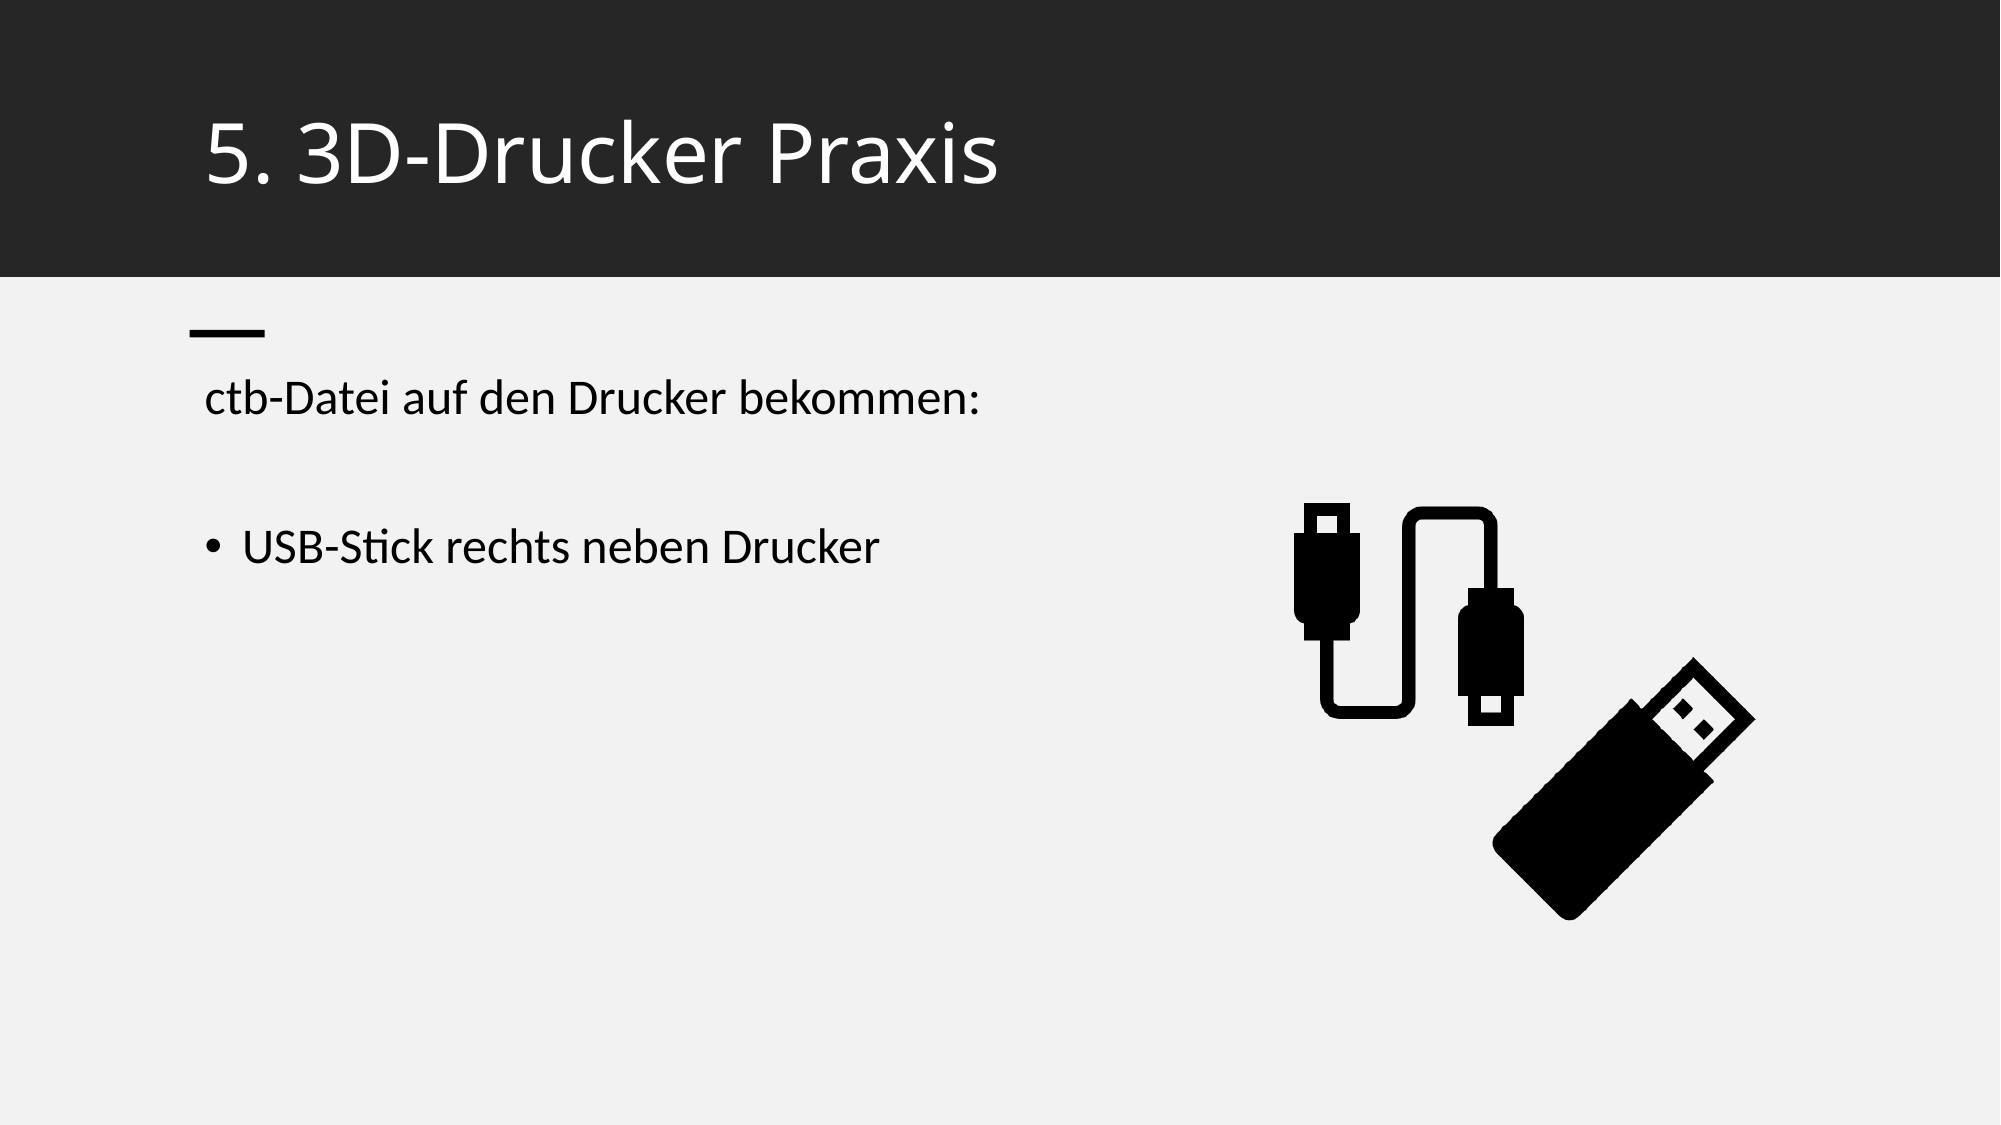

# 5. 3D-Drucker Praxis
ctb-Datei auf den Drucker bekommen:
USB-Stick rechts neben Drucker